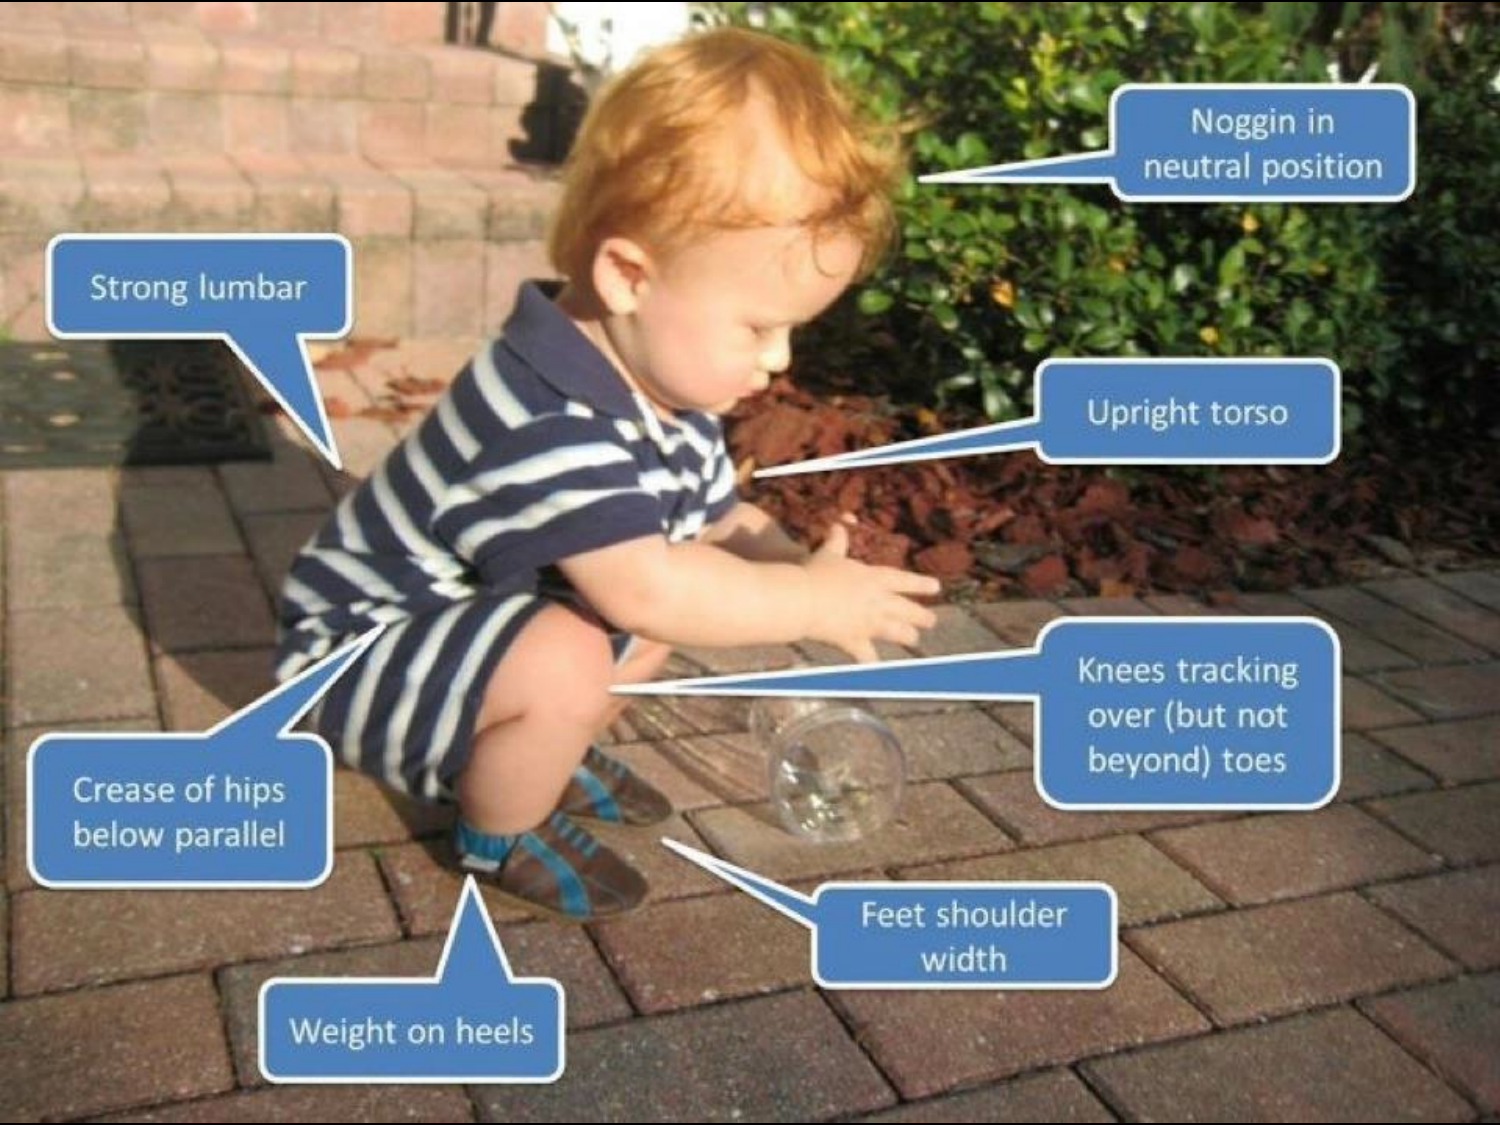

# Let’s Move
Tabata (20 sec on 10 sec rest for 8 rounds)
Score is the lowest number of reps you completed in one of the 8 rounds.
Attempt to keep your reps consistent throughout without sandbagging your first few rounds.
Tabata “anything”
We’ll do: ??? Viewers Choice ???
A: Tabata squats
B: Pushups
C: Sit-ups